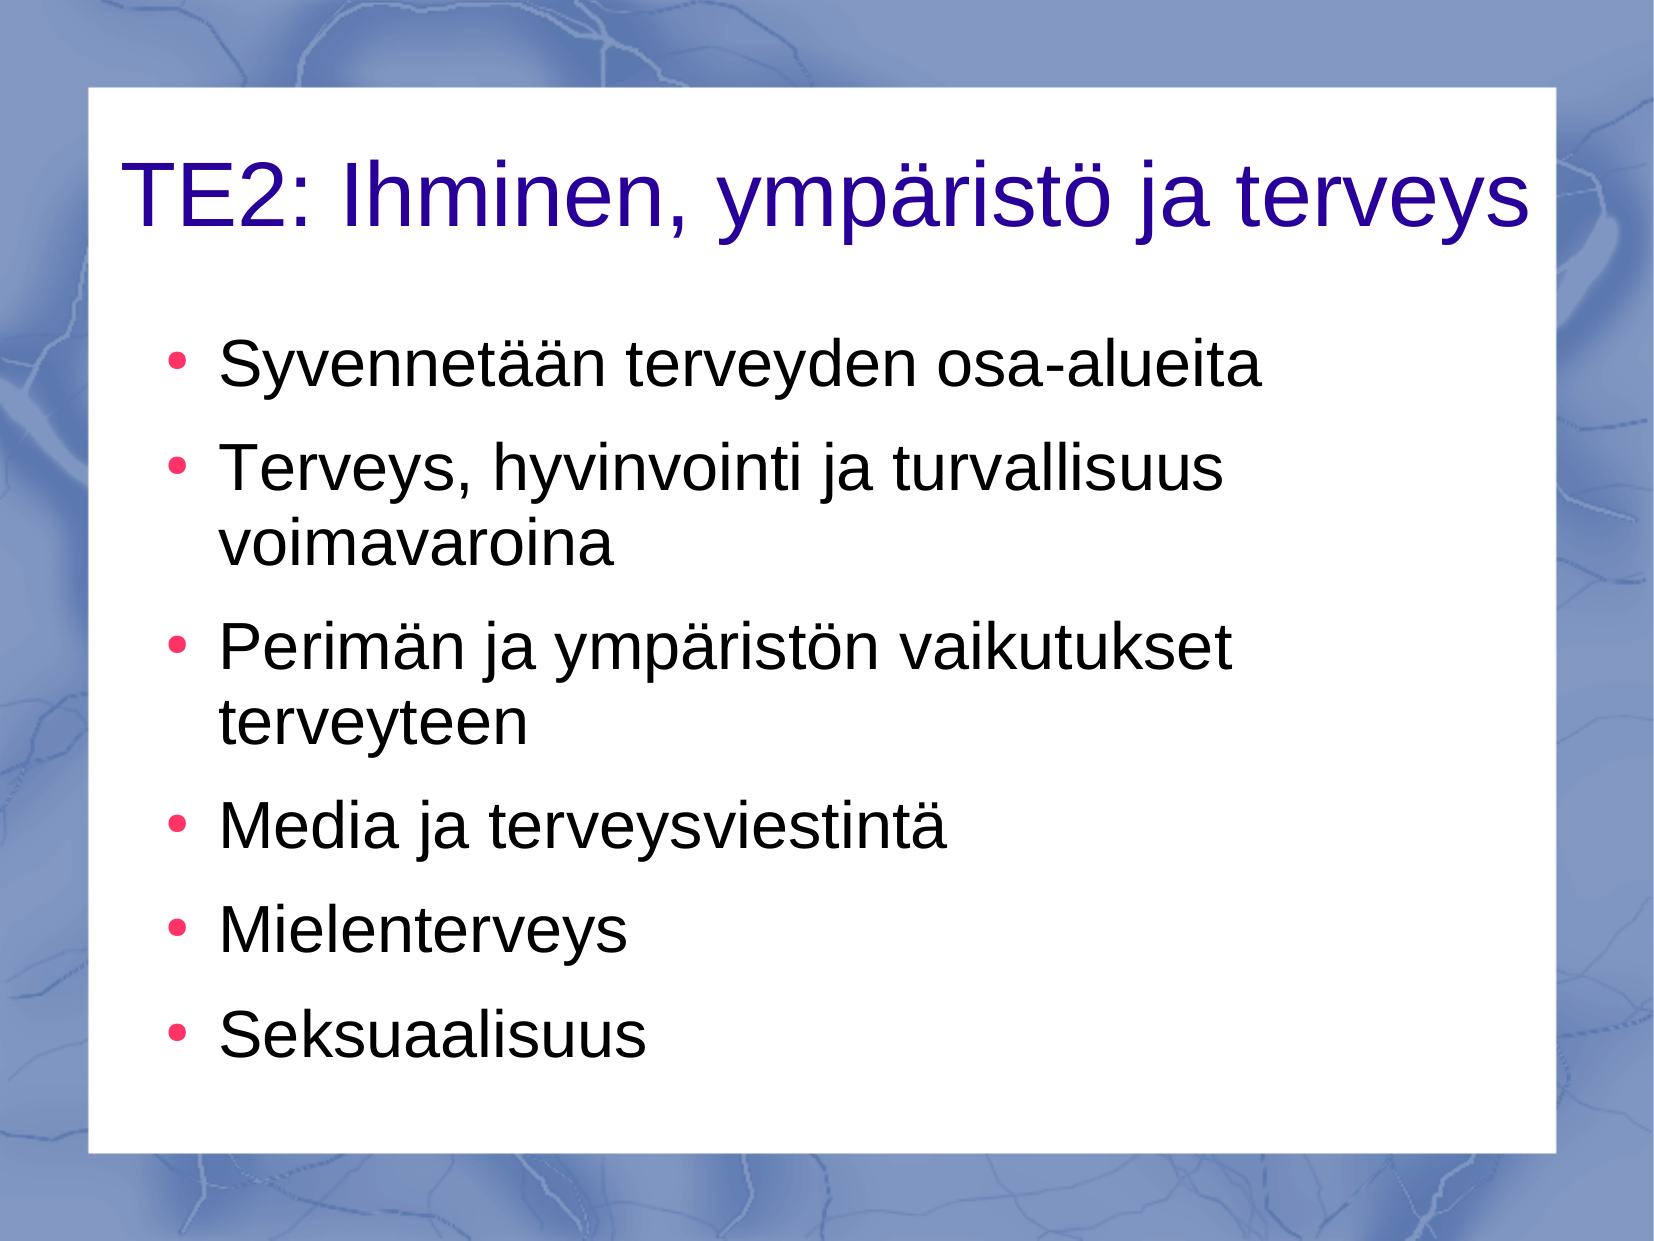

# TE2: Ihminen, ympäristö ja terveys
Syvennetään terveyden osa-alueita
Terveys, hyvinvointi ja turvallisuus voimavaroina
Perimän ja ympäristön vaikutukset terveyteen
Media ja terveysviestintä
Mielenterveys
Seksuaalisuus